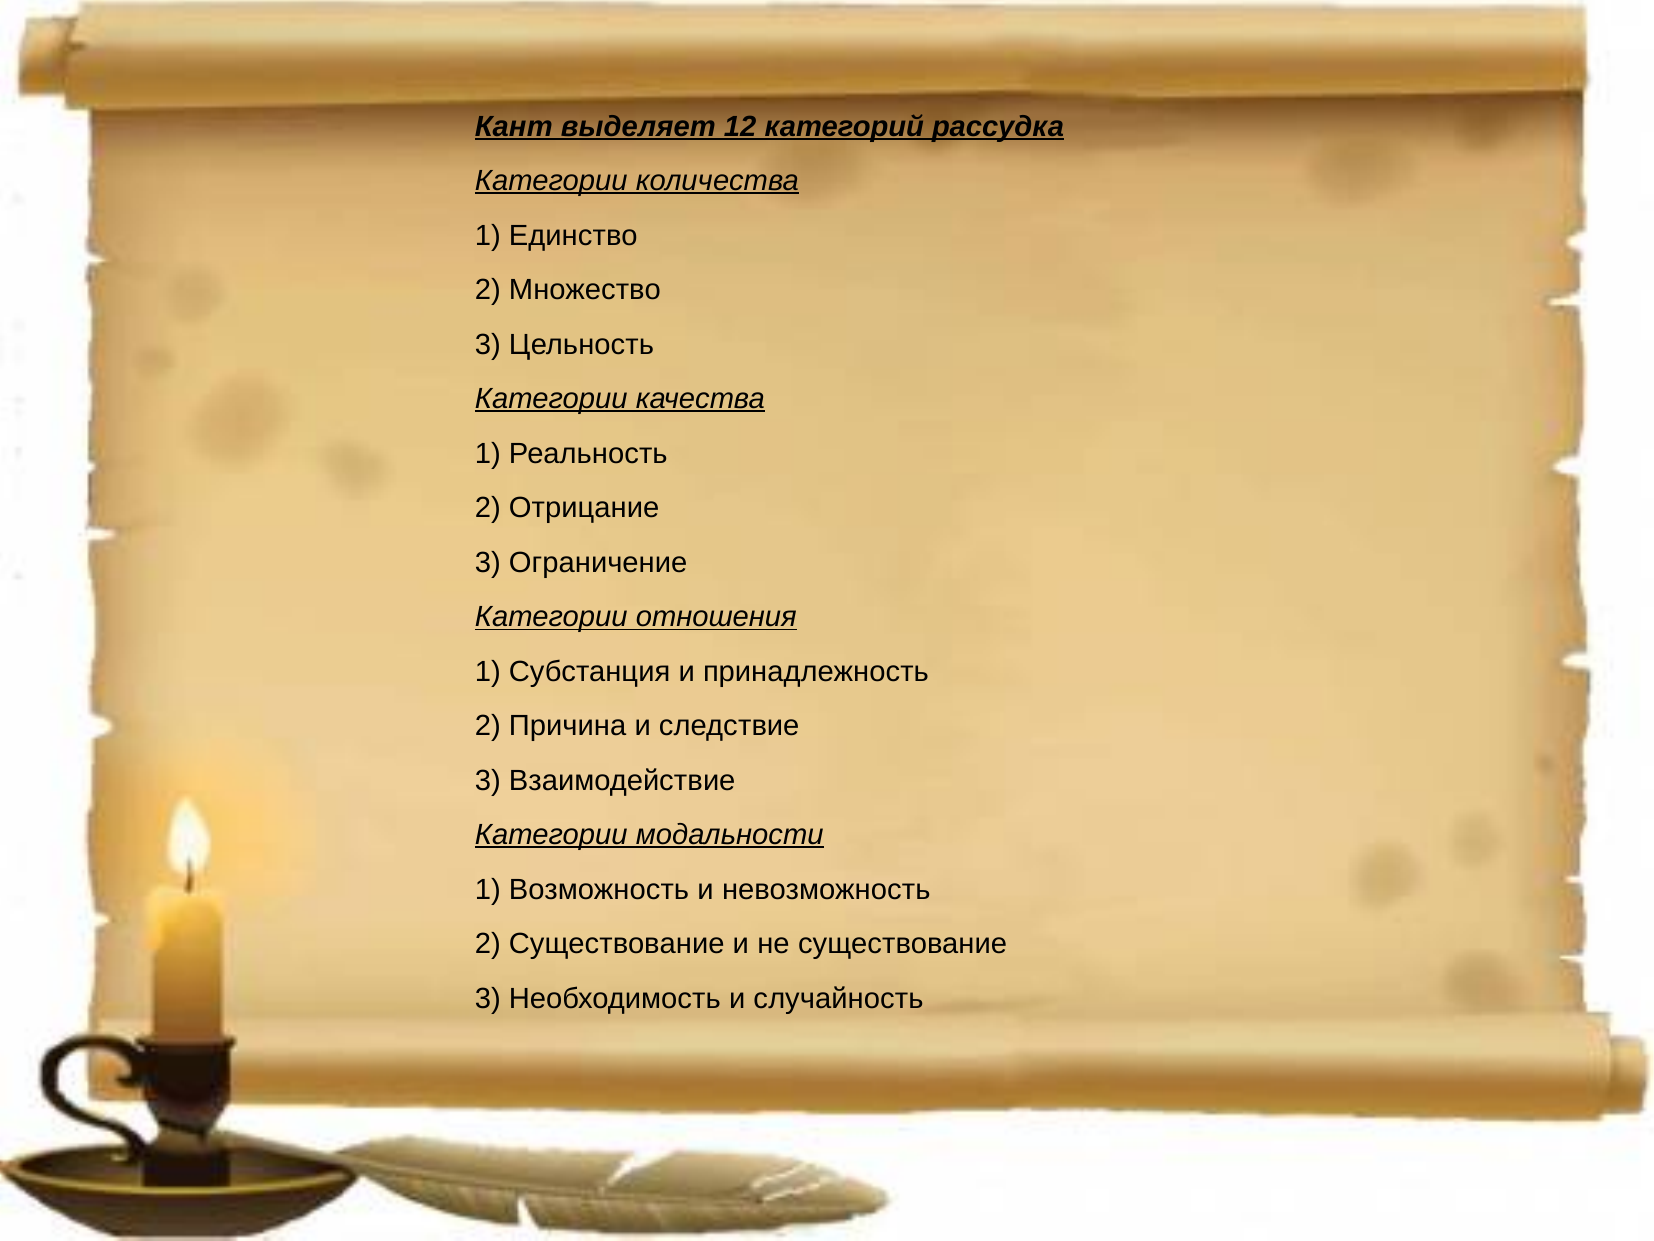

# Кант выделяет 12 категорий рассудка
Категории количества
1) Единство
2) Множество
3) Цельность
Категории качества
1) Реальность
2) Отрицание
3) Ограничение
Категории отношения
1) Субстанция и принадлежность
2) Причина и следствие
3) Взаимодействие
Категории модальности
1) Возможность и невозможность
2) Существование и не существование
3) Необходимость и случайность